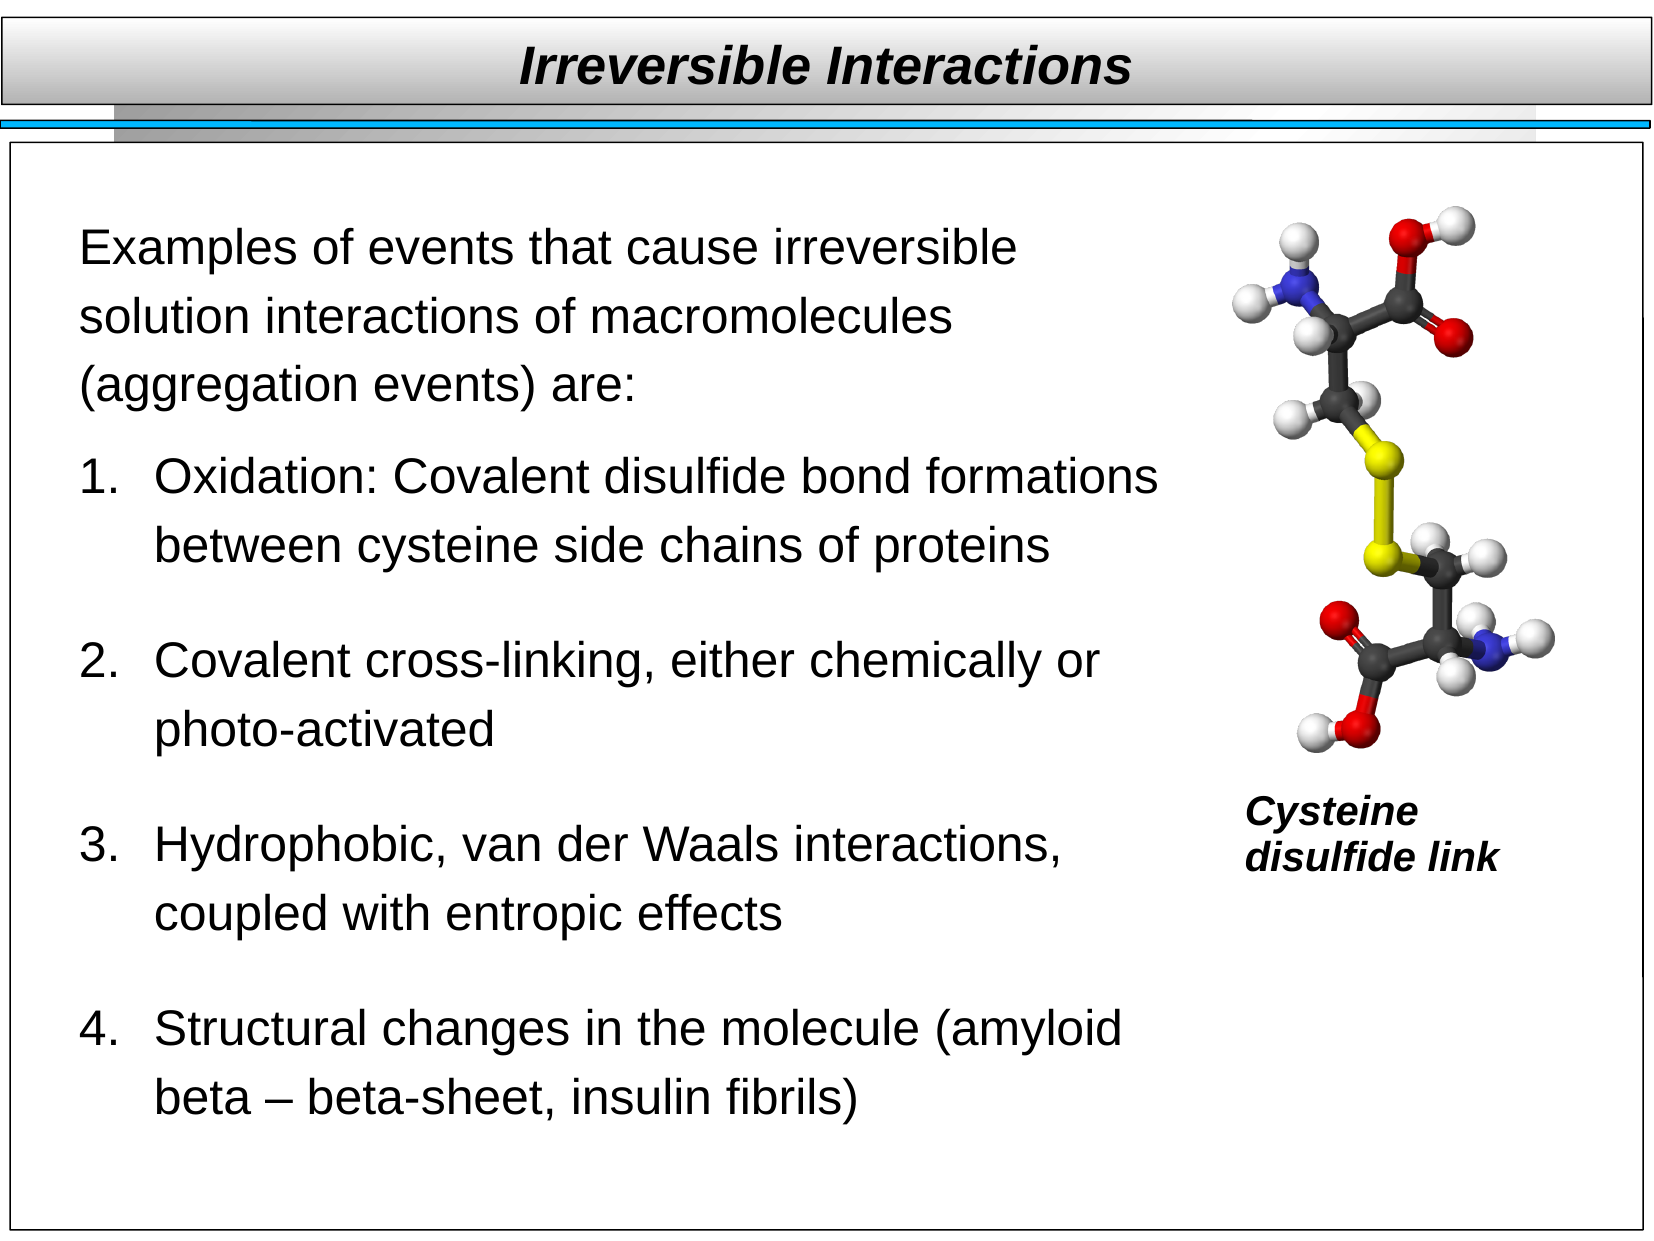

Irreversible Interactions
Examples of events that cause irreversible solution interactions of macromolecules (aggregation events) are:
Oxidation: Covalent disulfide bond formations between cysteine side chains of proteins
Covalent cross-linking, either chemically or photo-activated
Hydrophobic, van der Waals interactions, coupled with entropic effects
Structural changes in the molecule (amyloid beta – beta-sheet, insulin fibrils)
Cysteine disulfide link